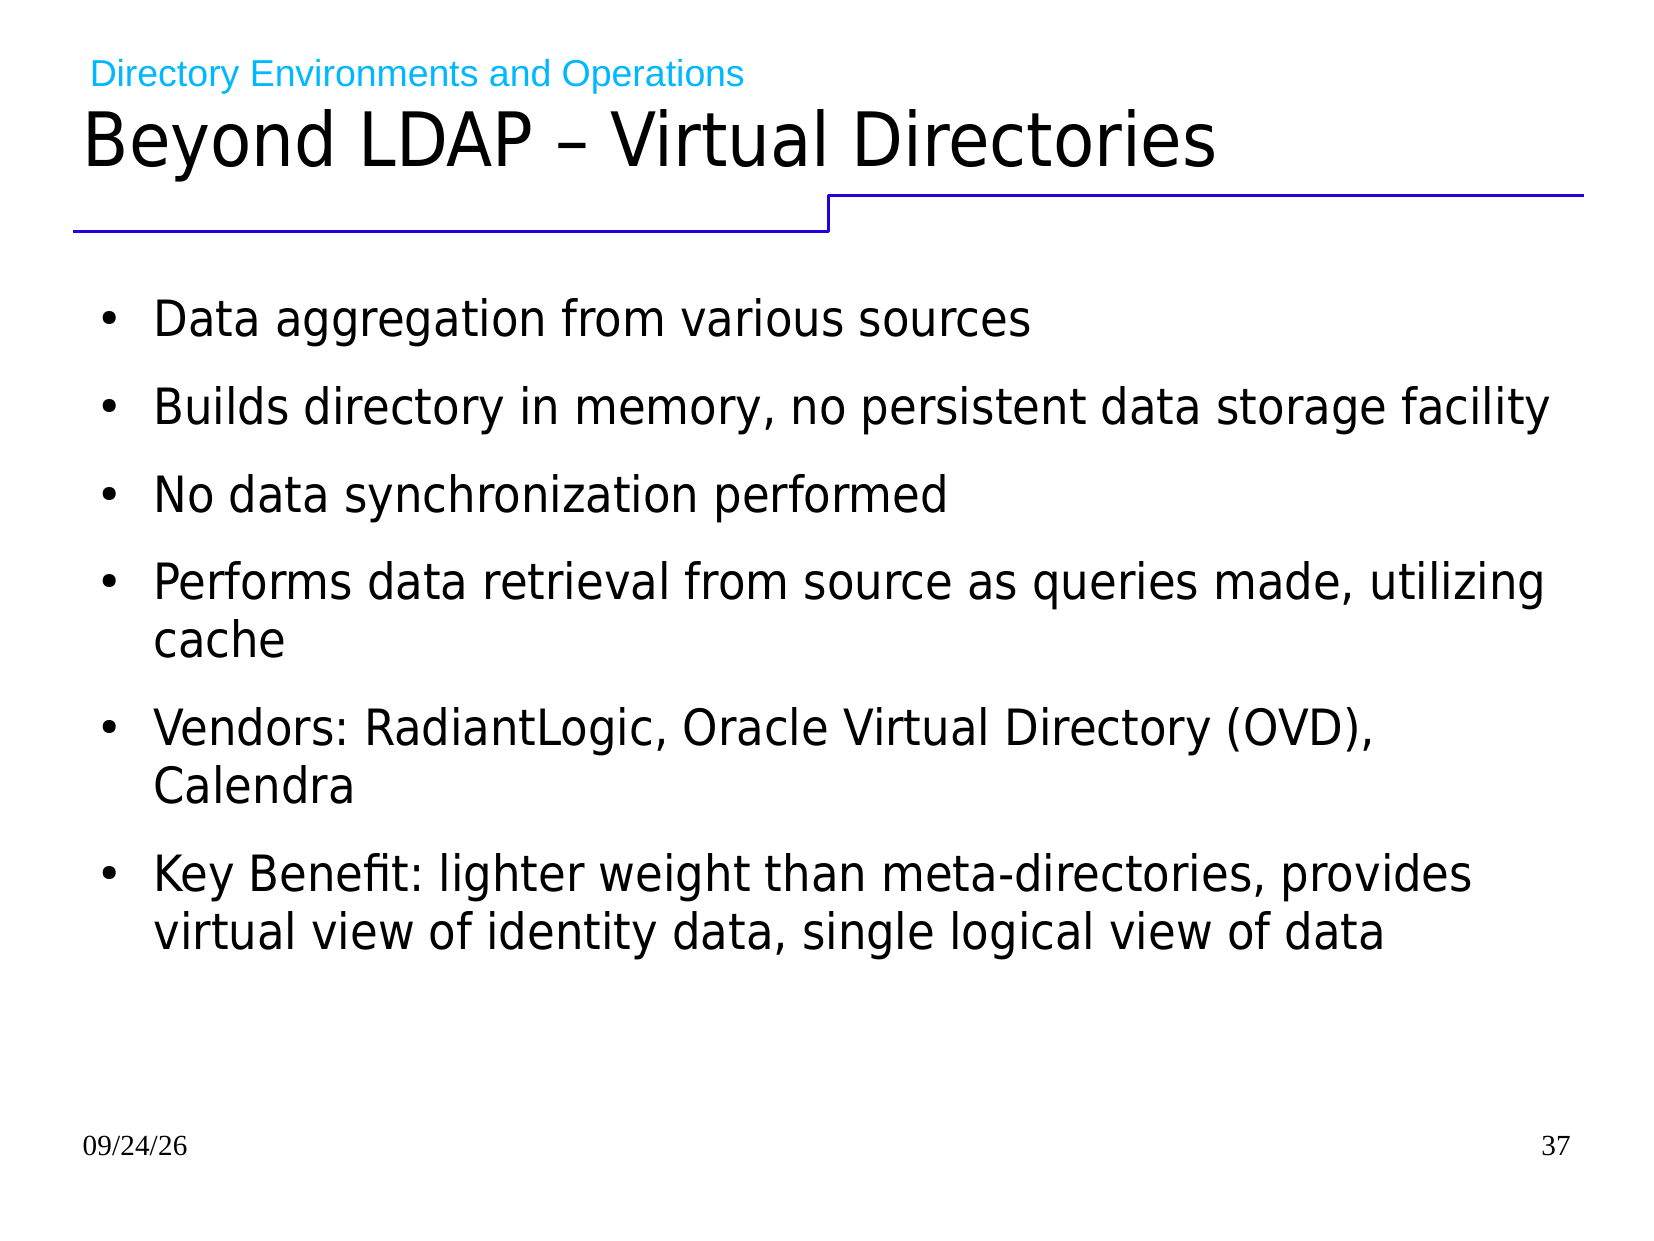

Directory Environments and Operations
# Beyond LDAP – Virtual Directories
Data aggregation from various sources
Builds directory in memory, no persistent data storage facility
No data synchronization performed
Performs data retrieval from source as queries made, utilizing cache
Vendors: RadiantLogic, Oracle Virtual Directory (OVD), Calendra
Key Benefit: lighter weight than meta-directories, provides virtual view of identity data, single logical view of data
37